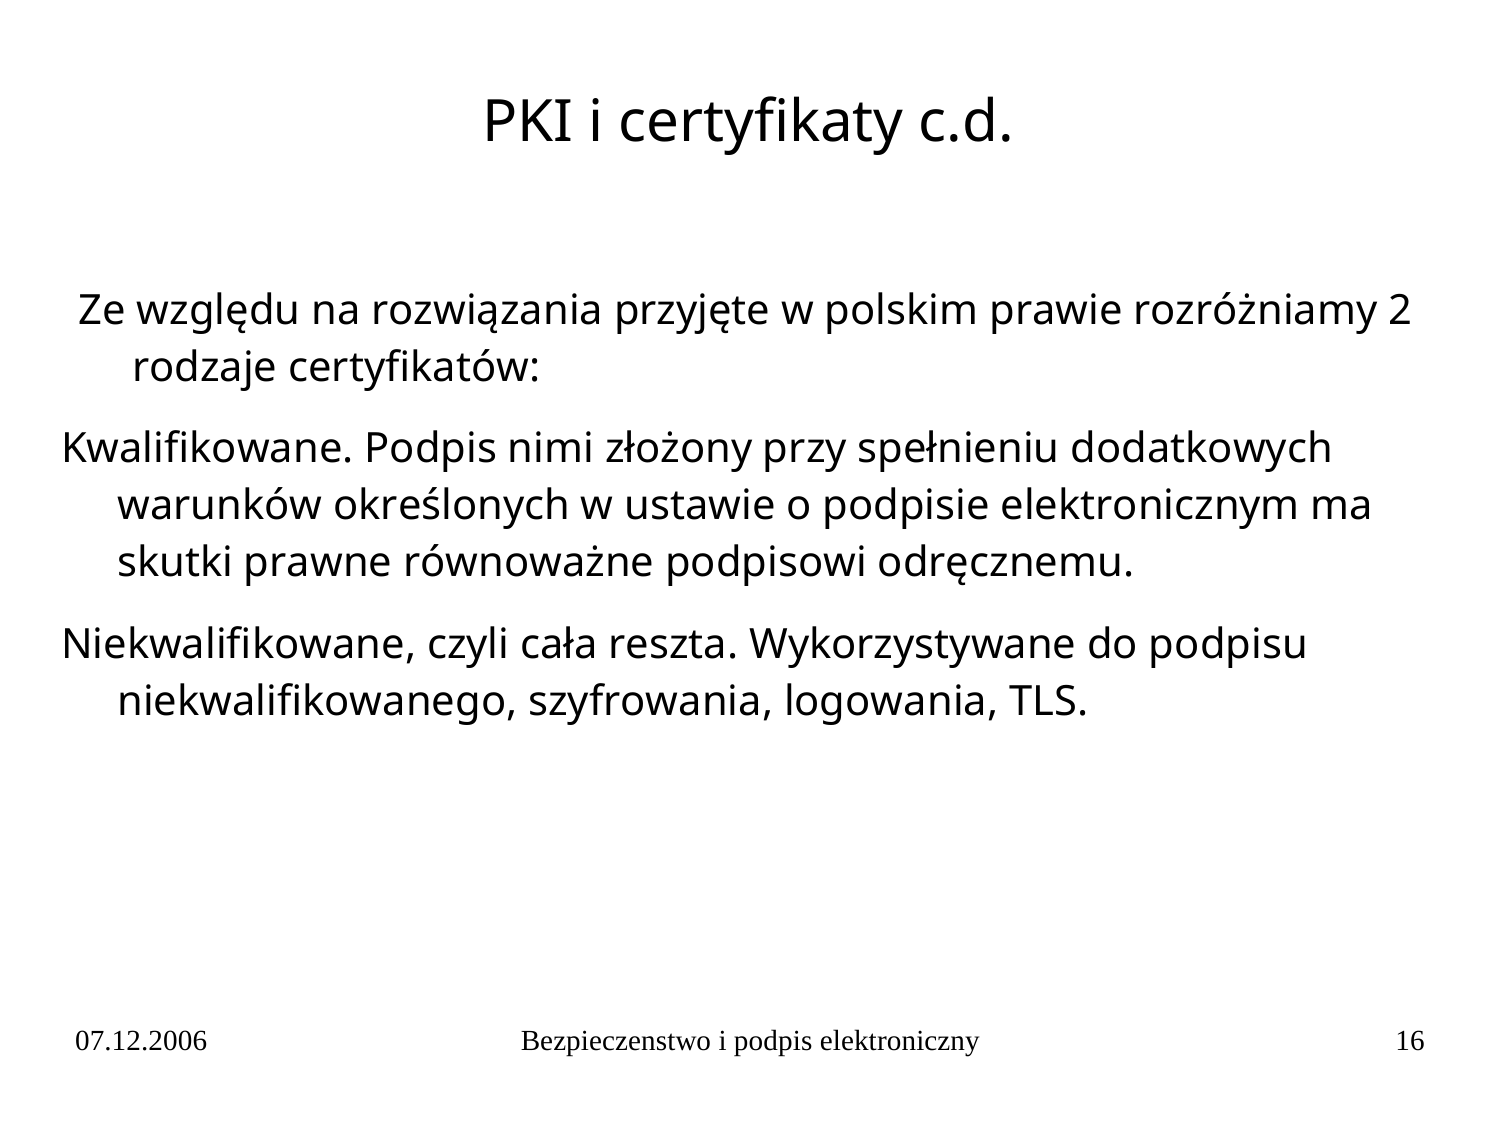

# PKI i certyfikaty c.d.
Ze względu na rozwiązania przyjęte w polskim prawie rozróżniamy 2 rodzaje certyfikatów:
Kwalifikowane. Podpis nimi złożony przy spełnieniu dodatkowych warunków określonych w ustawie o podpisie elektronicznym ma skutki prawne równoważne podpisowi odręcznemu.
Niekwalifikowane, czyli cała reszta. Wykorzystywane do podpisu niekwalifikowanego, szyfrowania, logowania, TLS.
07.12.2006
Bezpieczenstwo i podpis elektroniczny
16